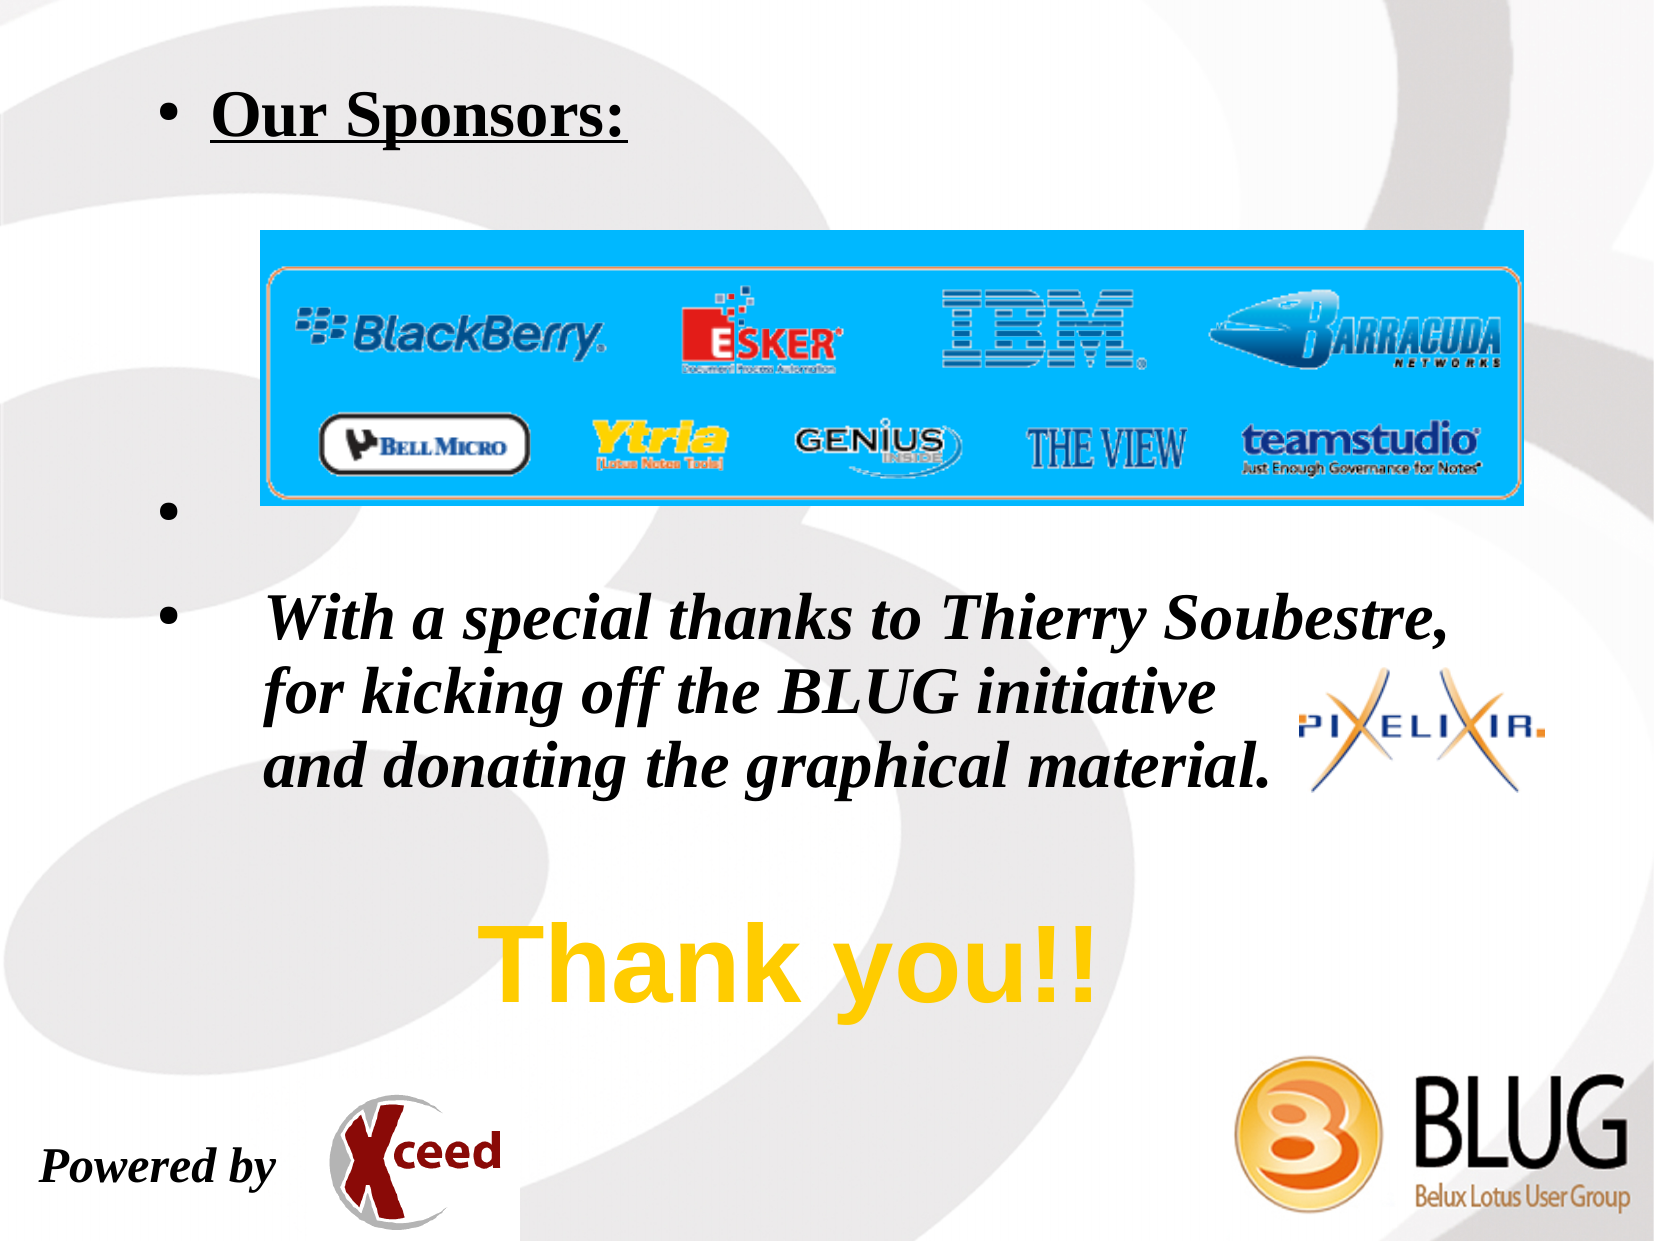

# Our Sponsors:
	With a special thanks to Thierry Soubestre,
for kicking off the BLUG initiative
and donating the graphical material.
Thank you!!
Powered by